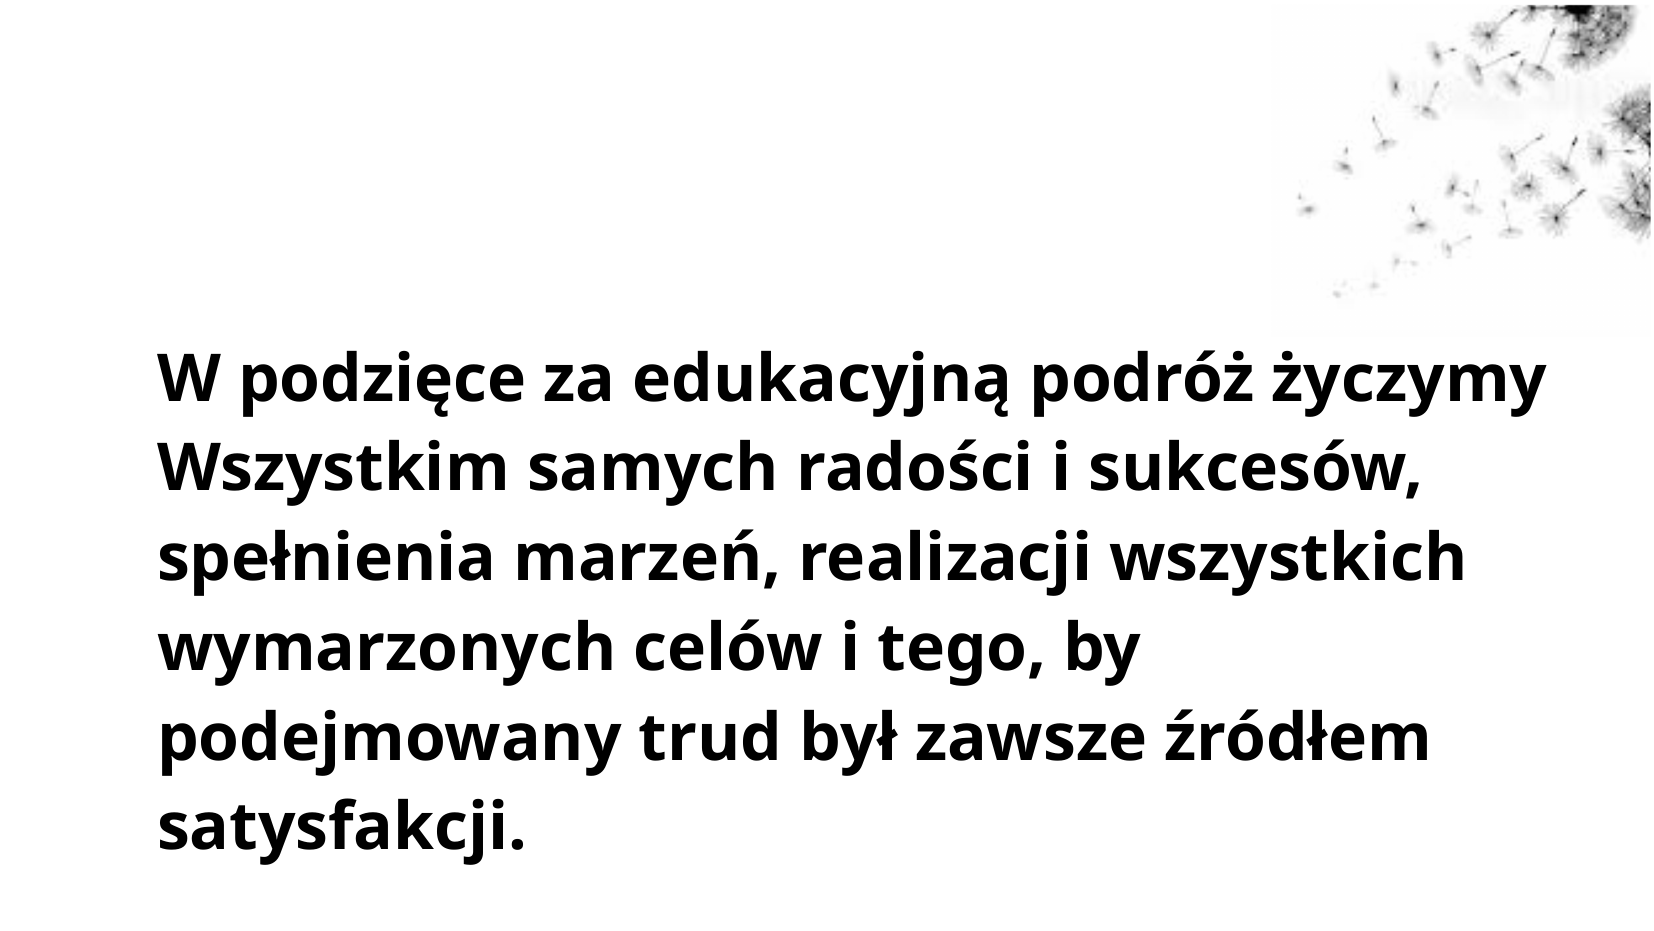

#
W podzięce za edukacyjną podróż życzymy Wszystkim samych radości i sukcesów, spełnienia marzeń, realizacji wszystkich wymarzonych celów i tego, by podejmowany trud był zawsze źródłem satysfakcji.